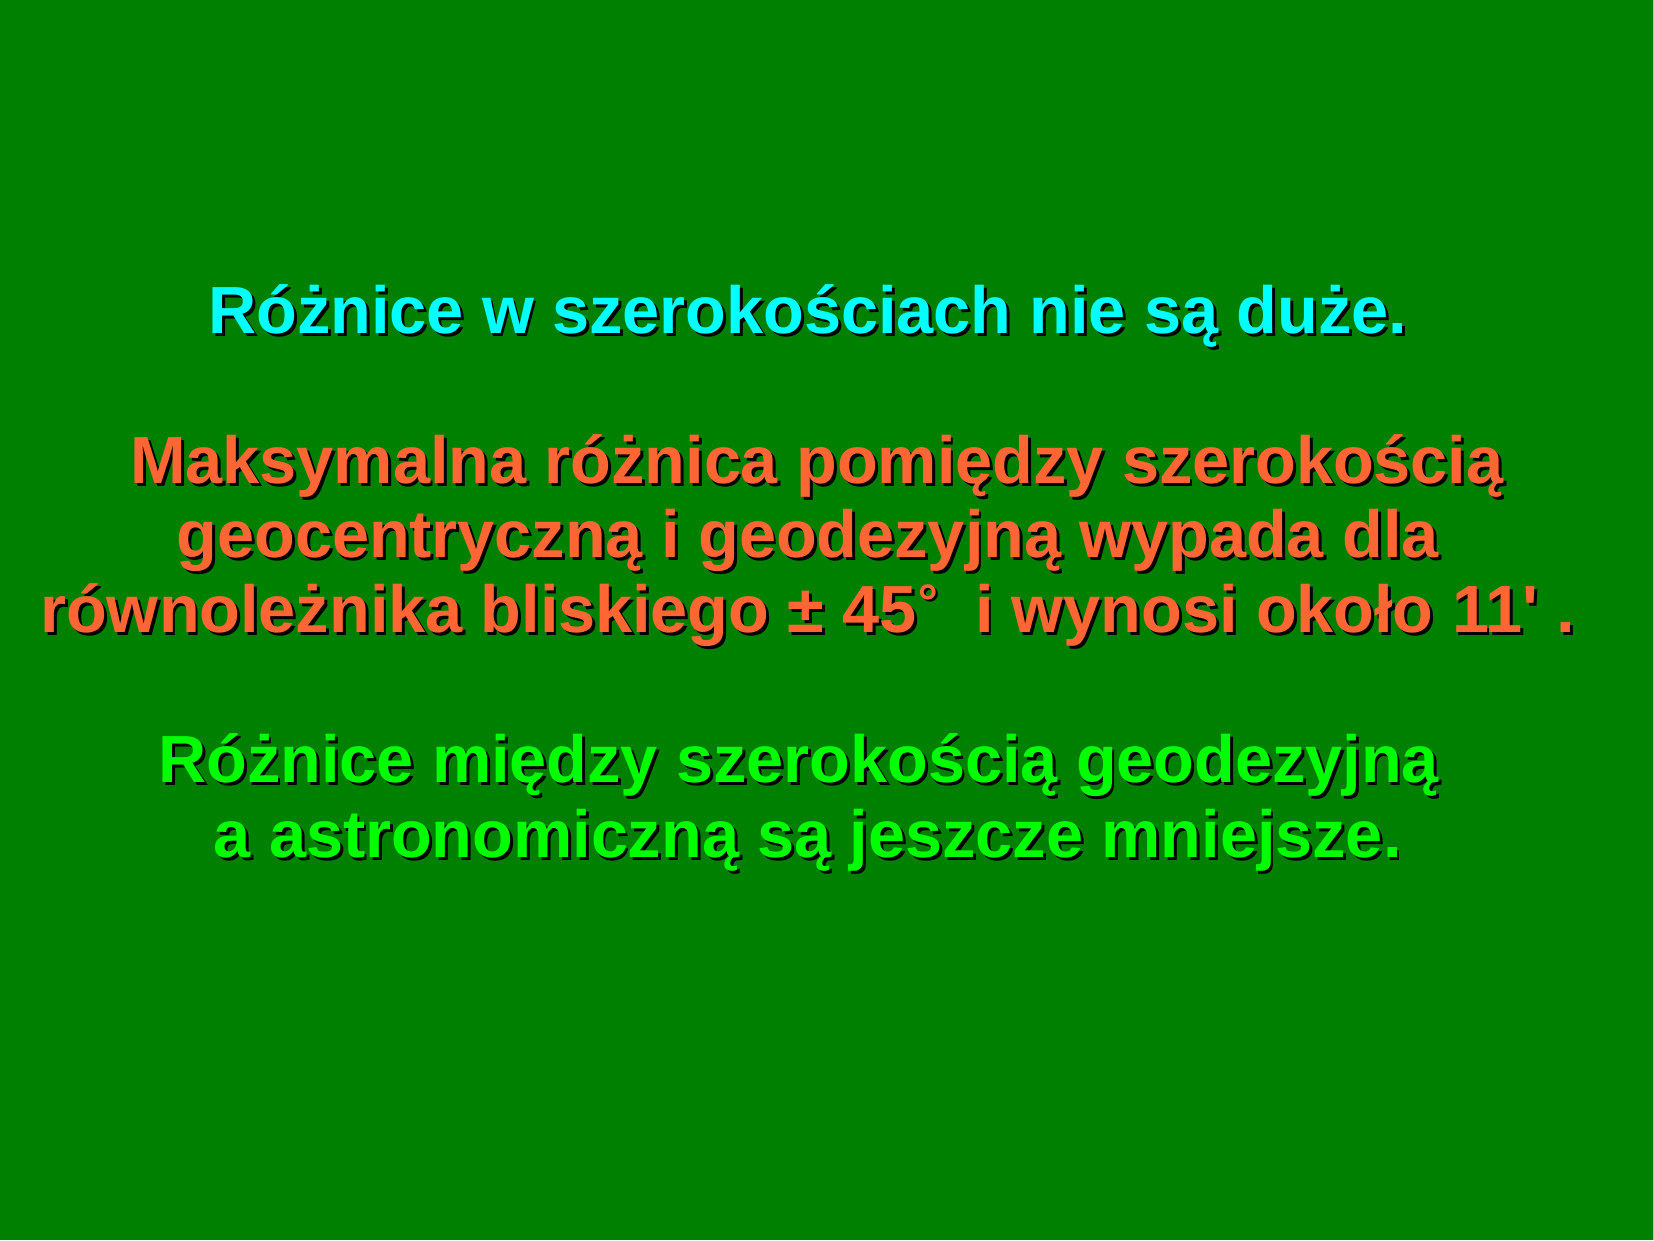

#
Różnice w szerokościach nie są duże.
 Maksymalna różnica pomiędzy szerokością
geocentryczną i geodezyjną wypada dla równoleżnika bliskiego ± 45° i wynosi około 11' .
Różnice między szerokością geodezyjną
a astronomiczną są jeszcze mniejsze.